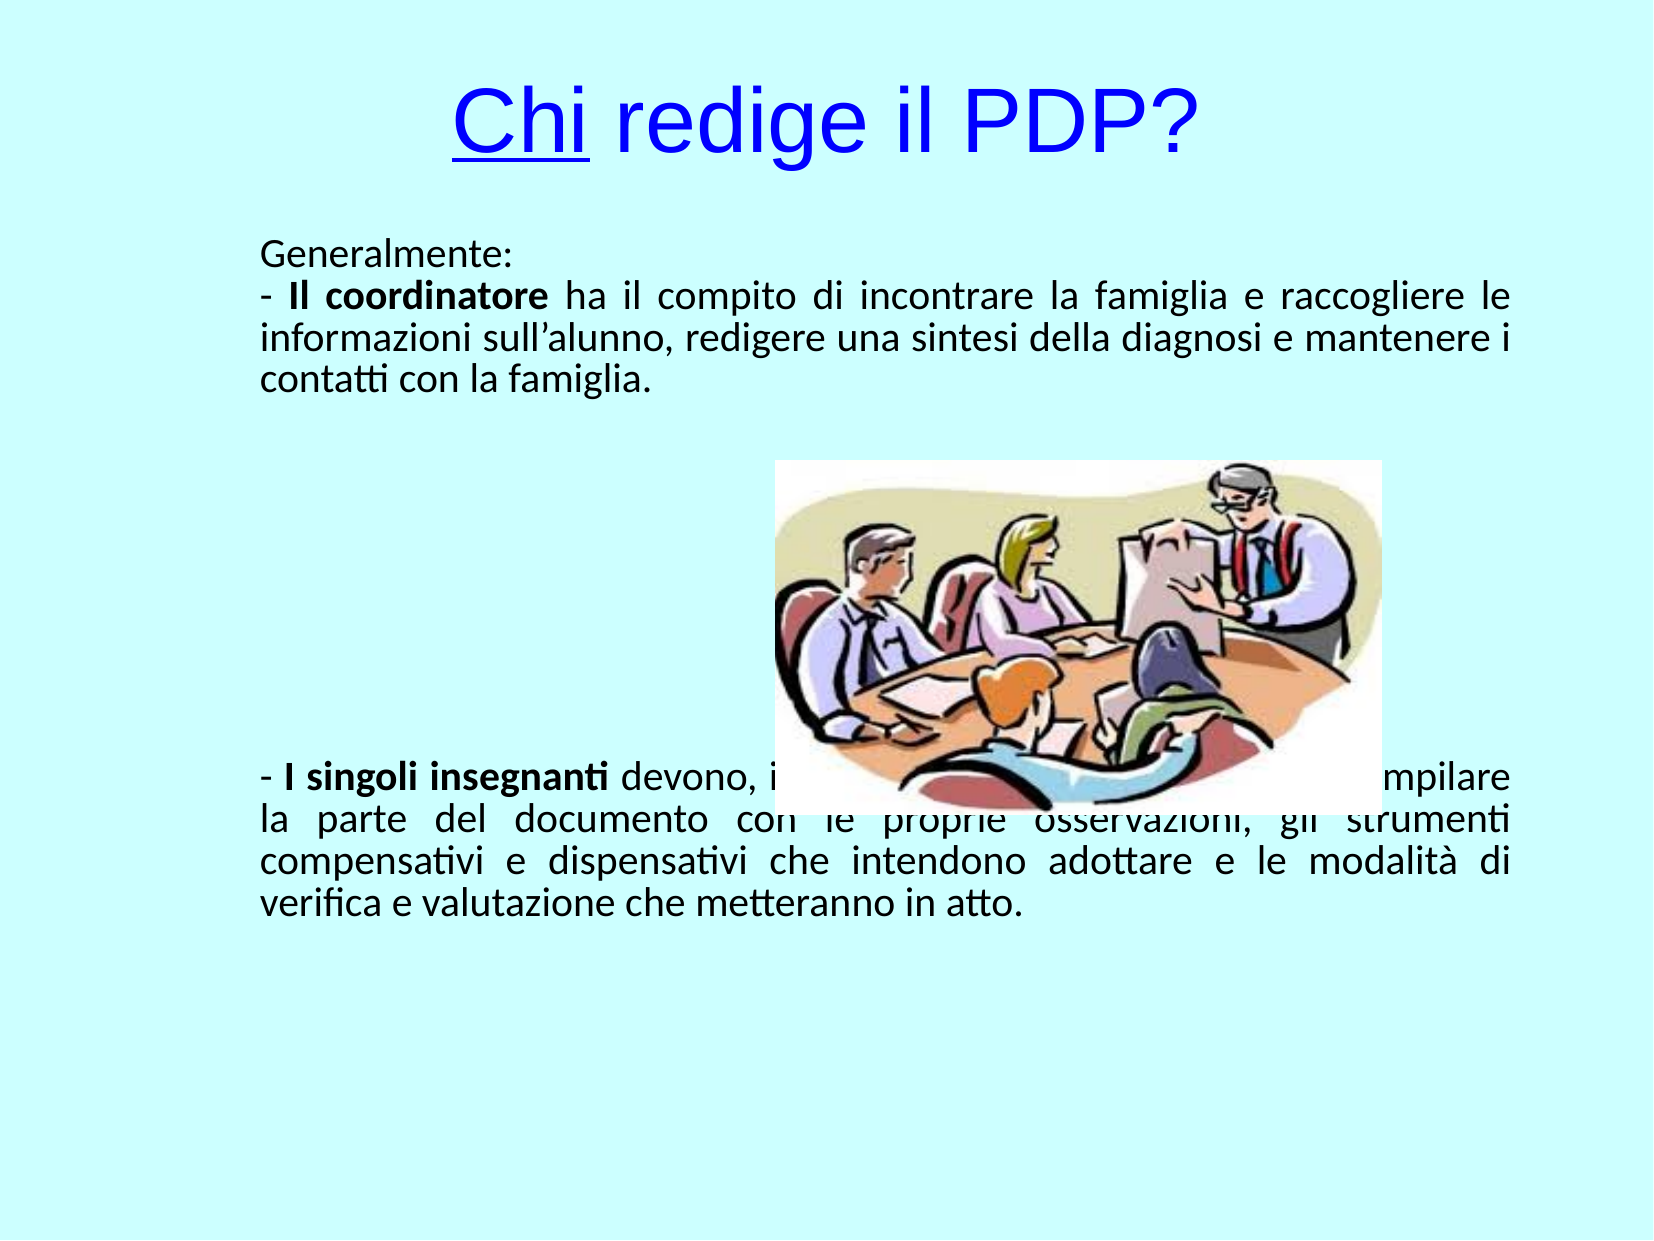

# Chi redige il PDP?
Generalmente:
- Il coordinatore ha il compito di incontrare la famiglia e raccogliere le informazioni sull’alunno, redigere una sintesi della diagnosi e mantenere i contatti con la famiglia.
- I singoli insegnanti devono, in riferimento alla loro disciplina, compilare la parte del documento con le proprie osservazioni, gli strumenti compensativi e dispensativi che intendono adottare e le modalità di verifica e valutazione che metteranno in atto.